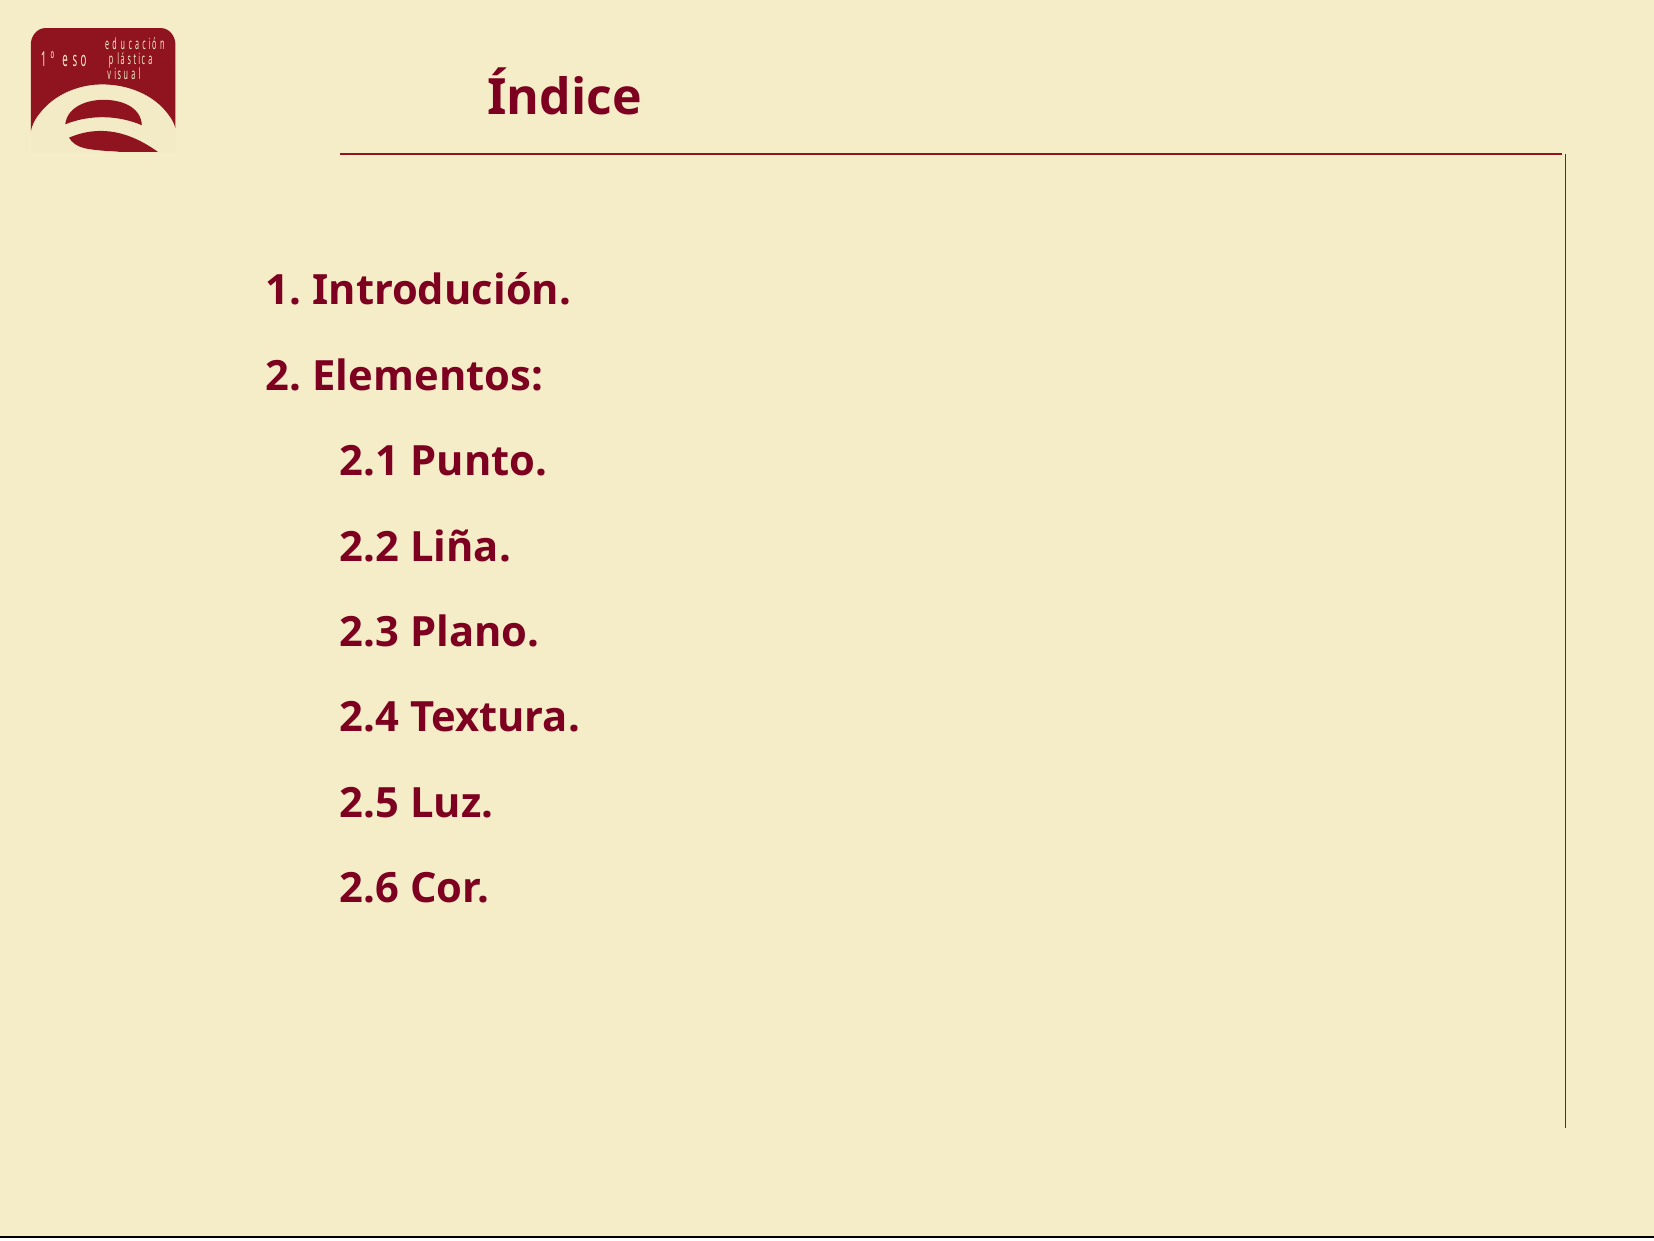

Índice
1. Introdución.
2. Elementos:
	2.1 Punto.
	2.2 Liña.
	2.3 Plano.
	2.4 Textura.
	2.5 Luz.
	2.6 Cor.
#